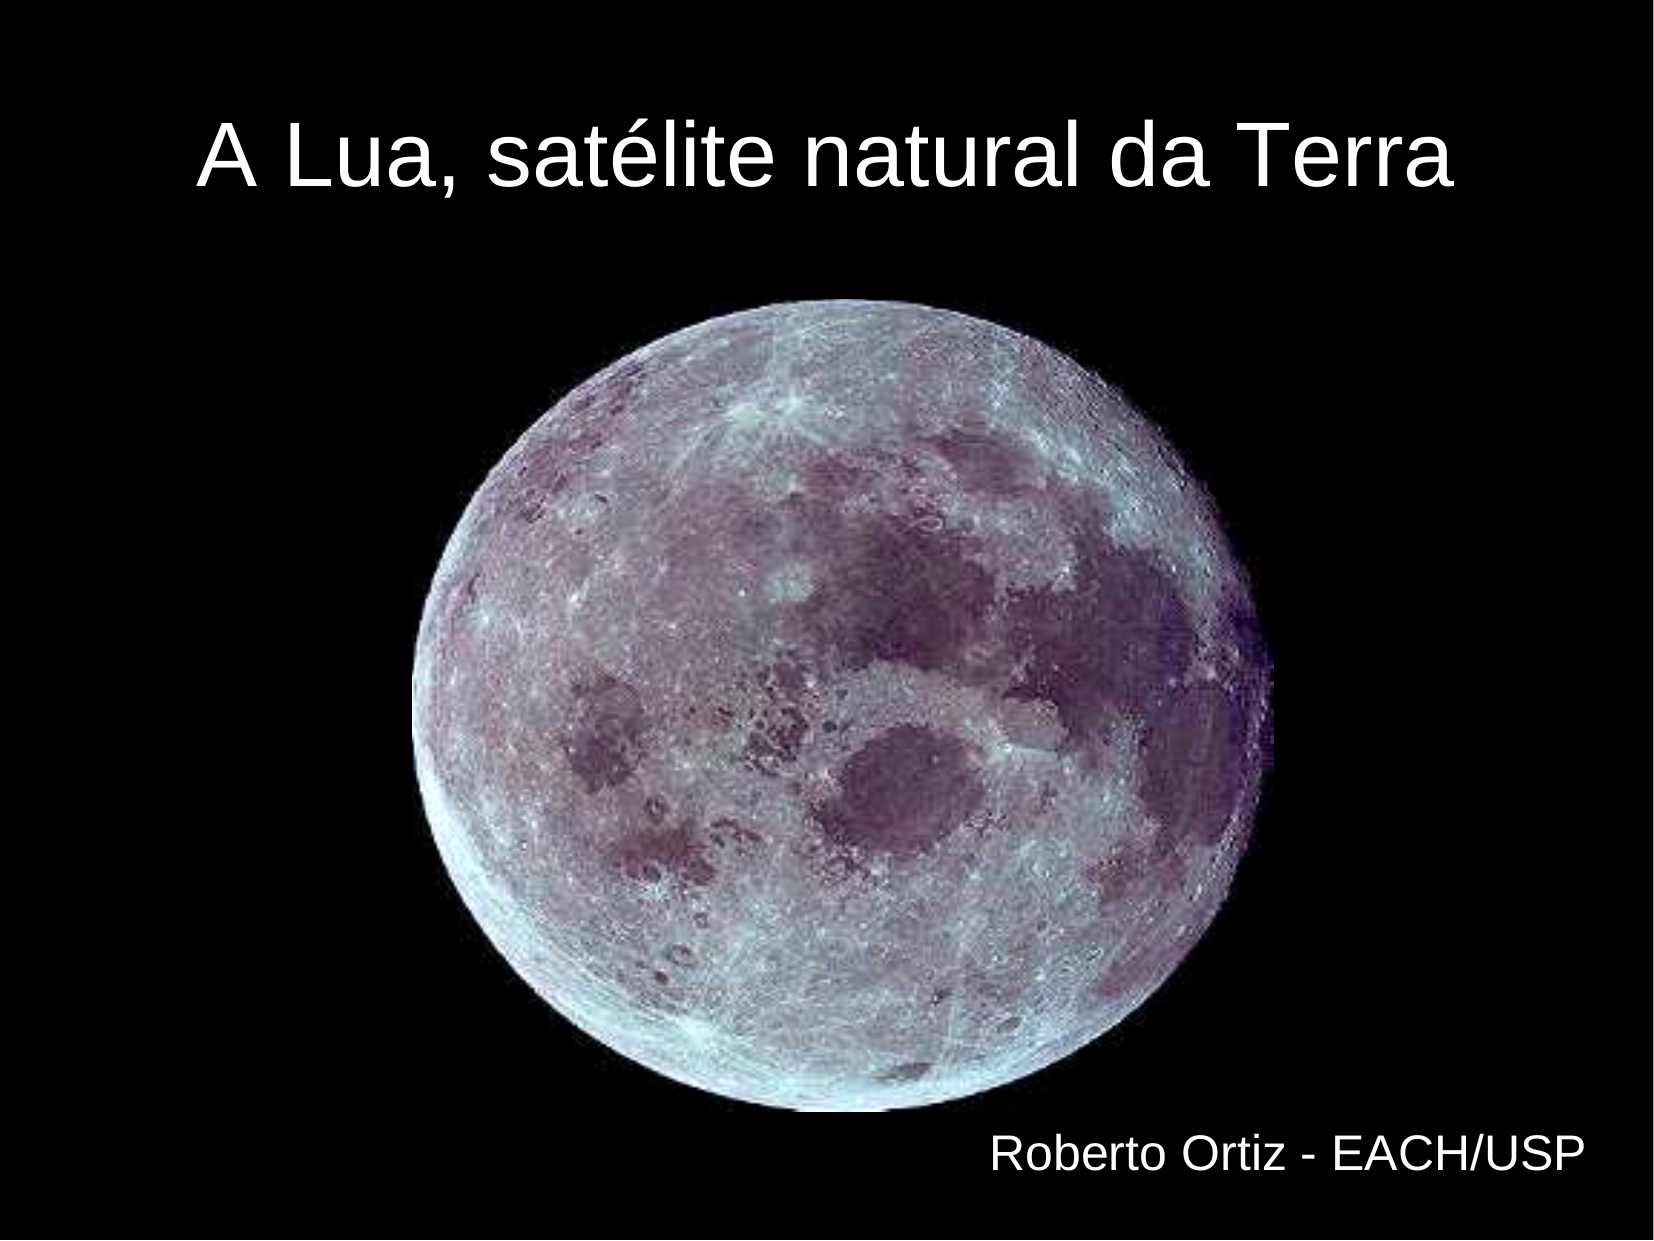

# A Lua, satélite natural da Terra
Roberto Ortiz - EACH/USP